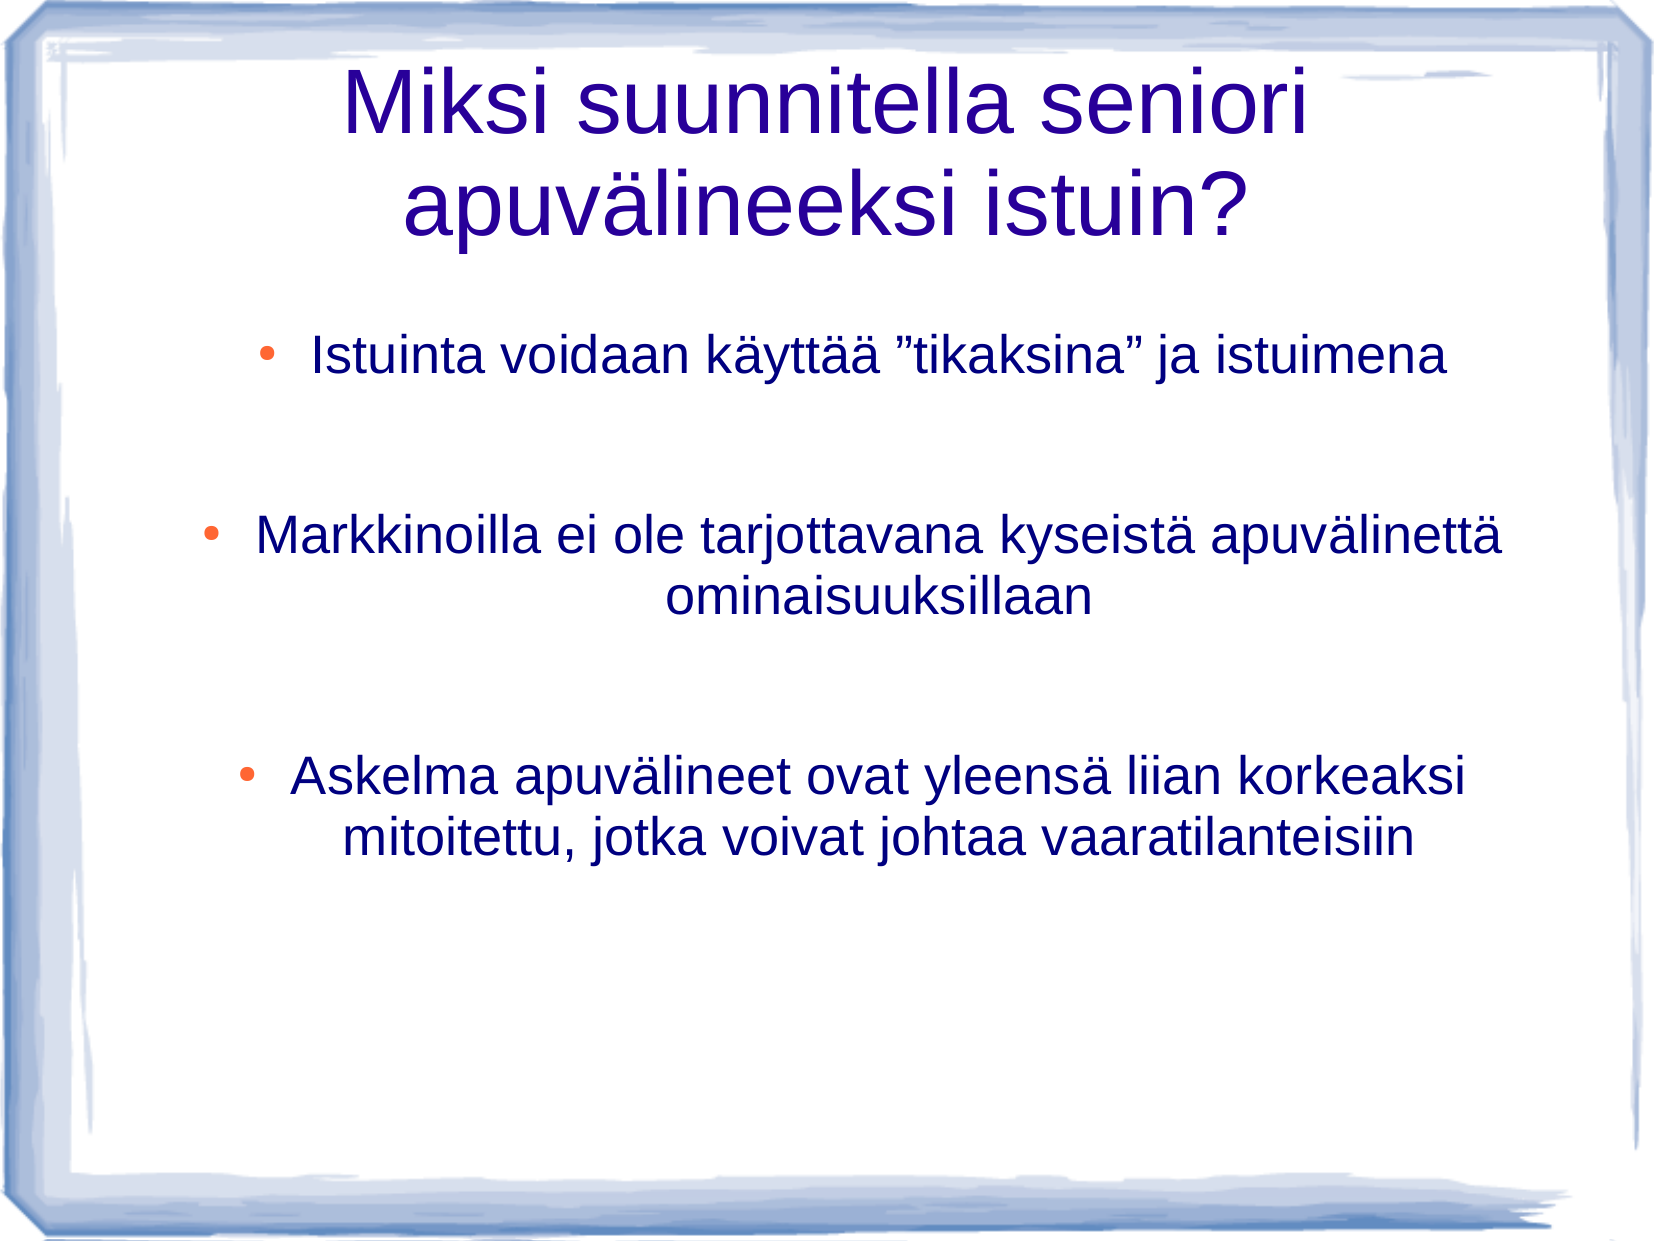

# Miksi suunnitella seniori apuvälineeksi istuin?
Istuinta voidaan käyttää ”tikaksina” ja istuimena
Markkinoilla ei ole tarjottavana kyseistä apuvälinettä ominaisuuksillaan
Askelma apuvälineet ovat yleensä liian korkeaksi mitoitettu, jotka voivat johtaa vaaratilanteisiin